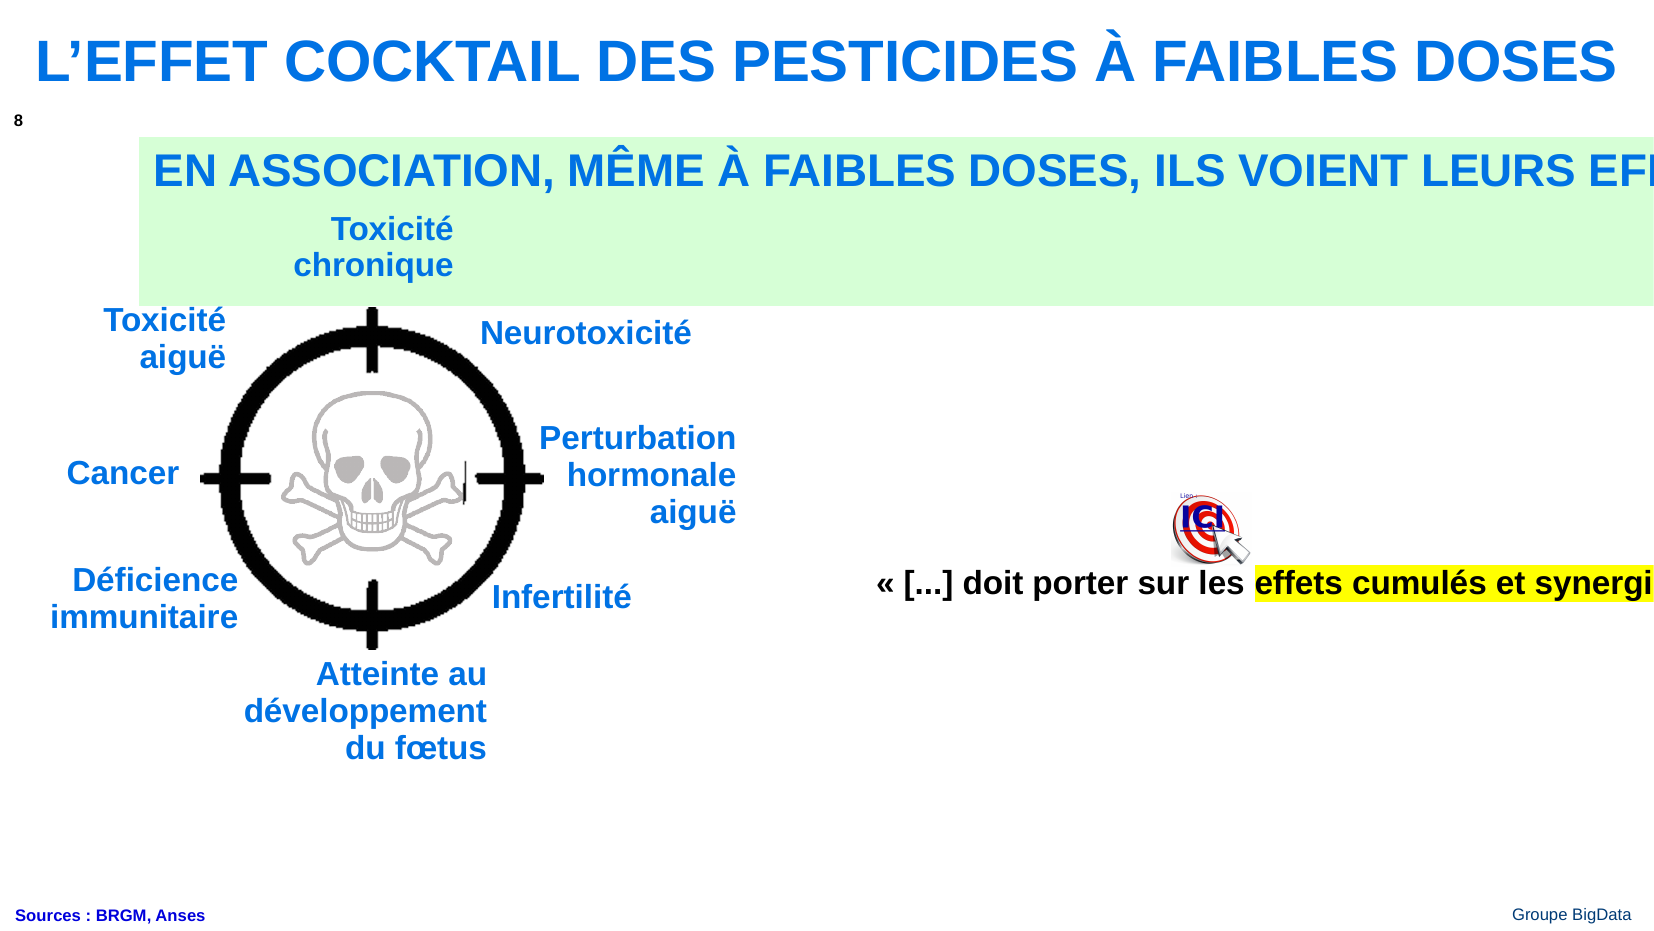

L’EFFET COCKTAIL DES PESTICIDES À FAIBLES DOSES
EN ASSOCIATION, MÊME À FAIBLES DOSES, ILS VOIENT LEURS EFFETS TOXIQUES AMPLIFIÉS.
Toxicité
chronique
Toxicité
aiguë
Neurotoxicité
L’Anses rappelle les préconisations du
§ 7.2.2.1 du règlement (UE) N°284/2013
concernant l’estimation de l’exposition
des personnes aux produits phytosanitaires :
 « [...] doit porter sur les effets cumulés et synergiques résultant de l’exposition à plus d’une substance active et aux composés toxicologiquement importants, y compris ceux présents dans le produit et dans le mélange extemporané» et l’Anses précise « aucune méthodologie validée au niveau UE n’est actuellement disponible »
Perturbation
hormonale
aiguë
Cancer
Déficience
immunitaire
Infertilité
Atteinte au
développement
du fœtus
Groupe BigData
Sources : BRGM, Anses